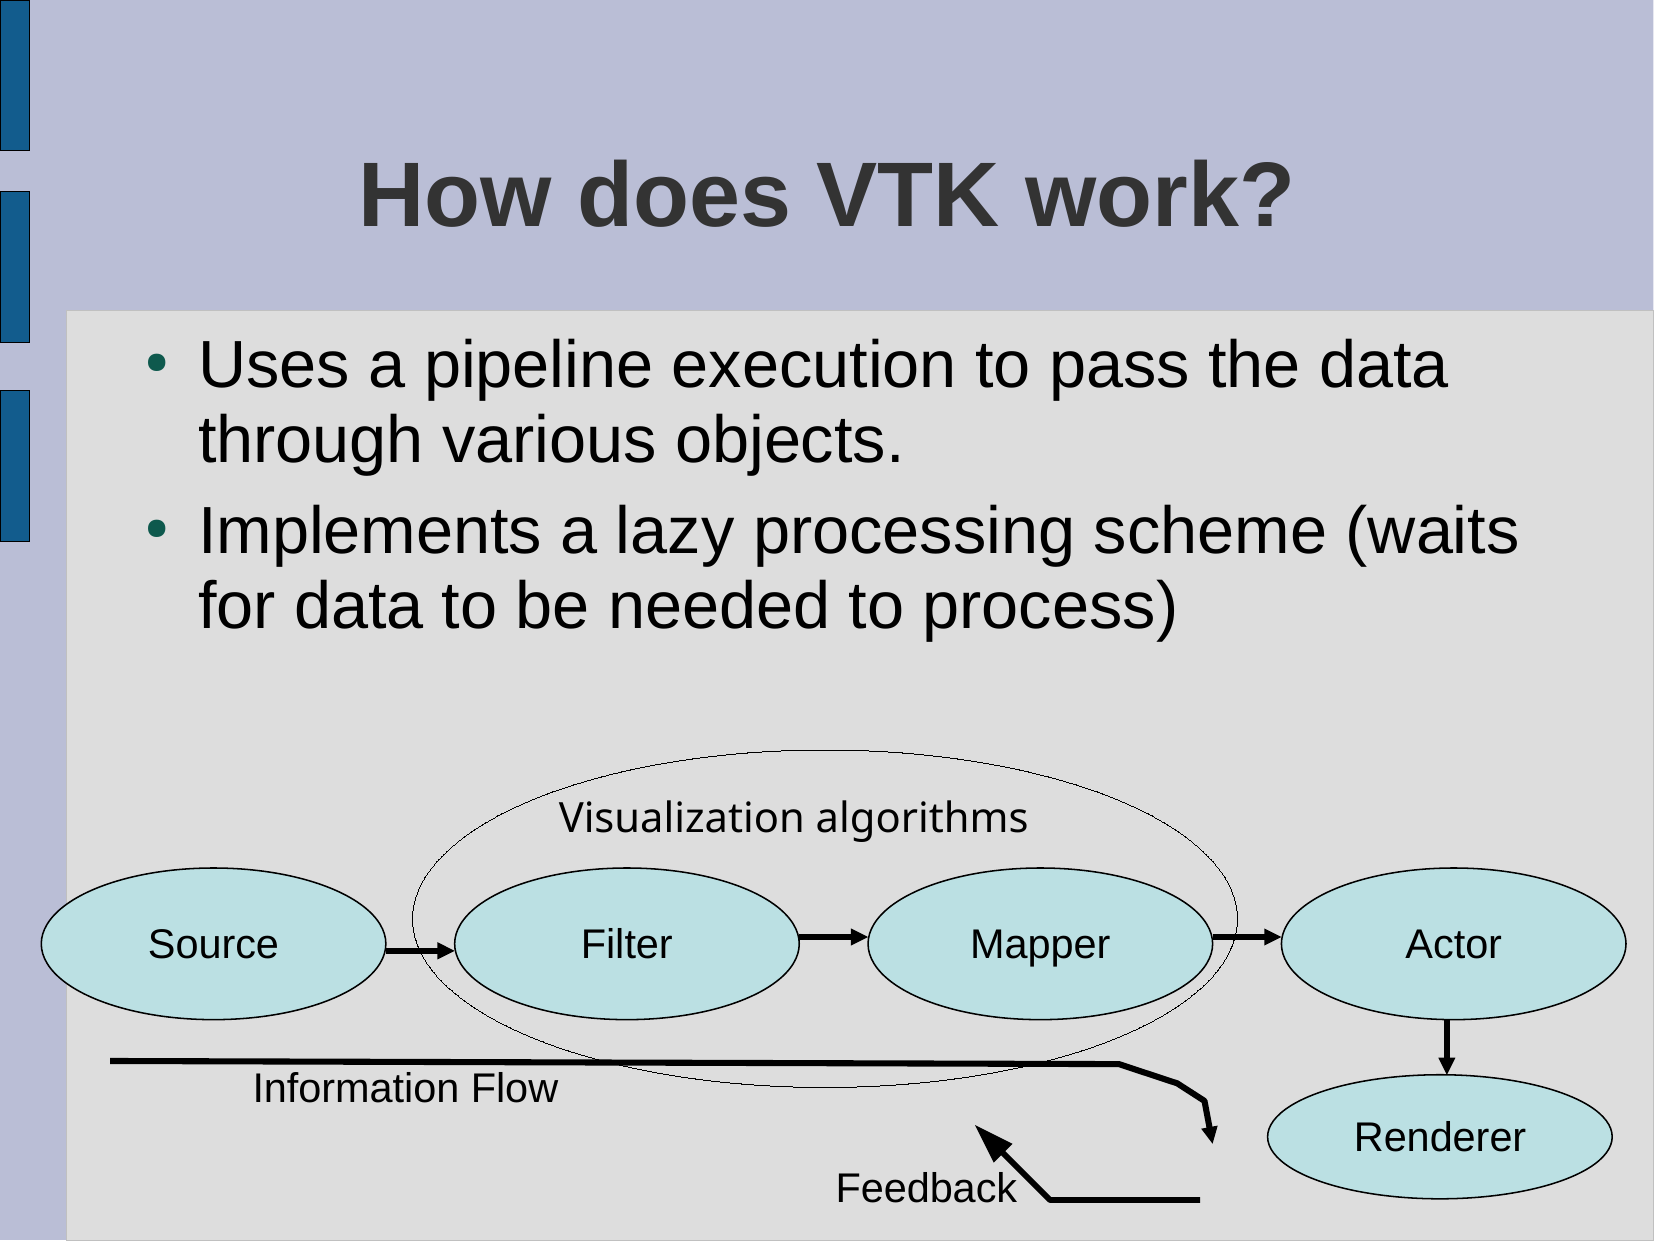

How does VTK work?
# Uses a pipeline execution to pass the data through various objects.
Implements a lazy processing scheme (waits for data to be needed to process)
Visualization algorithms
Source
Filter
Mapper
Actor
Information Flow
Renderer
Feedback